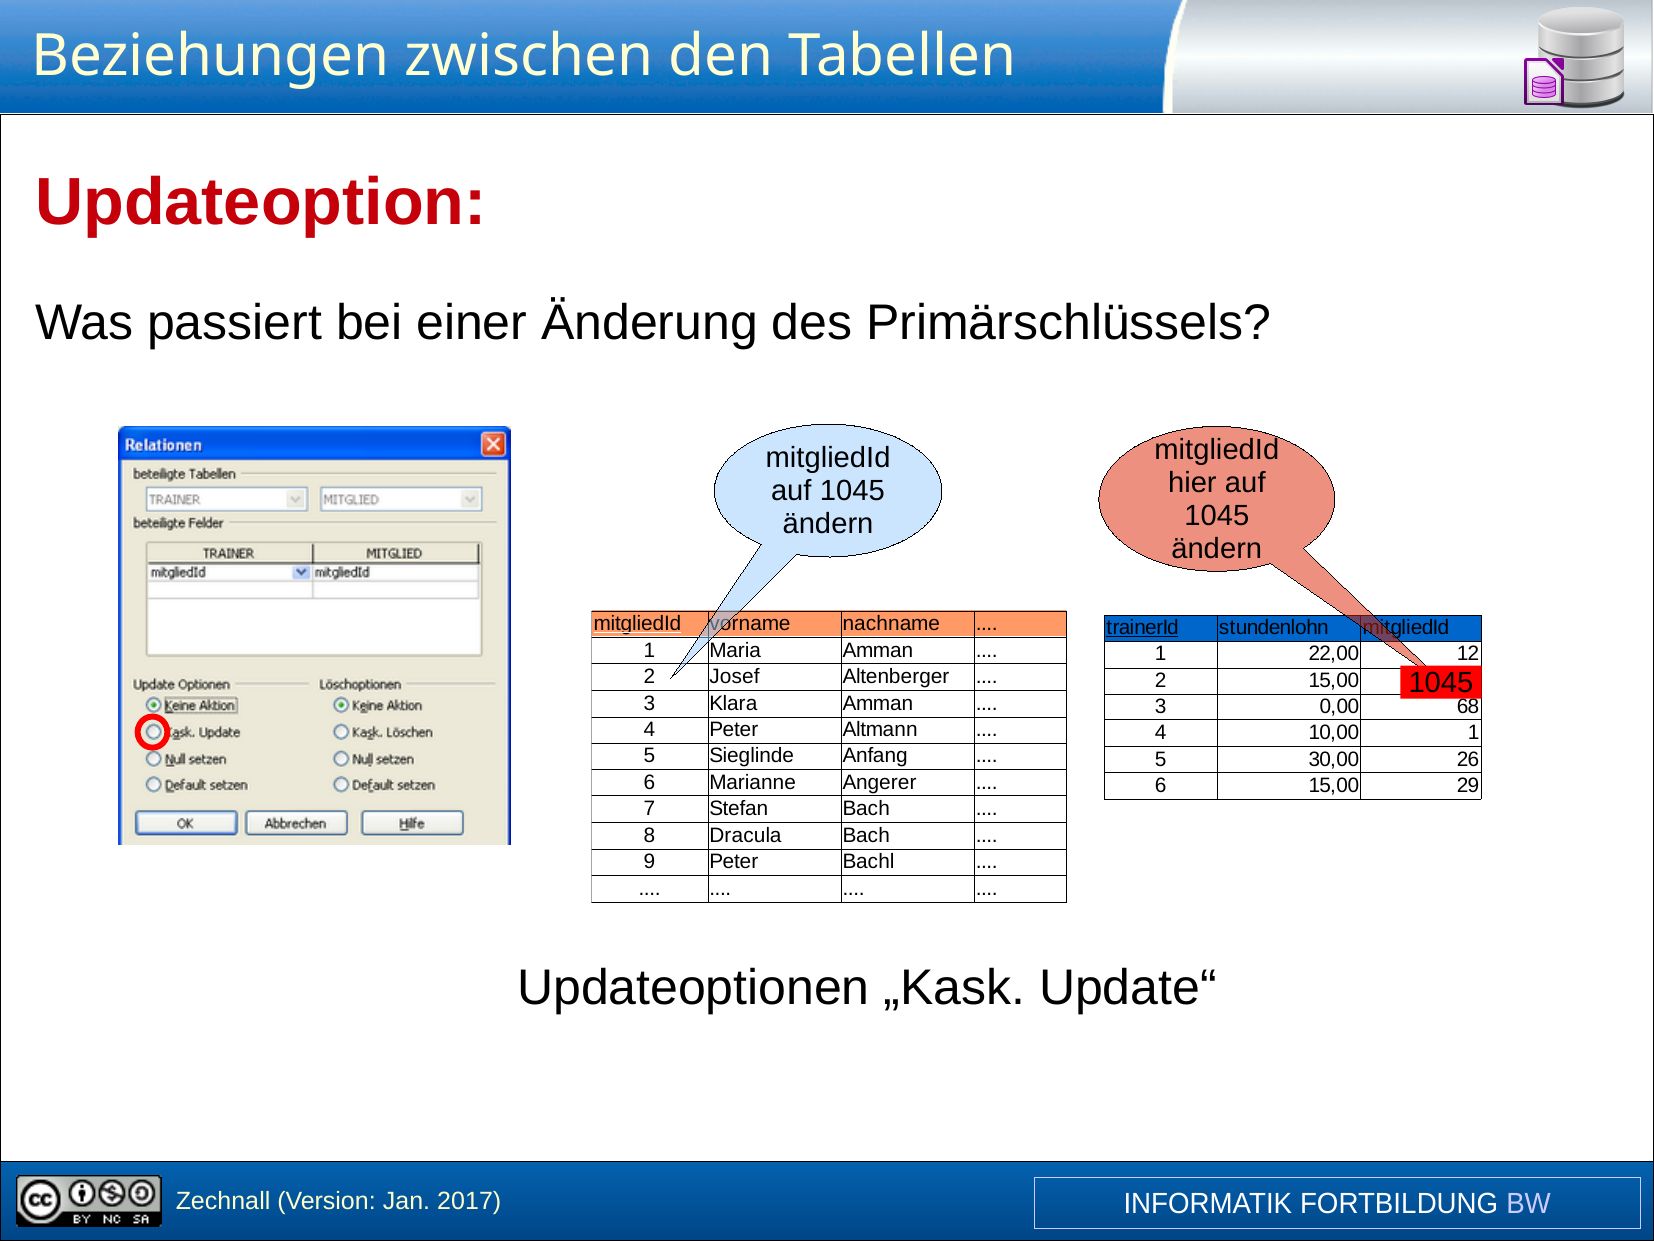

# Beziehungen zwischen den Tabellen
Updateoption:
Was passiert bei einer Änderung des Primärschlüssels?
mitgliedId auf 1045 ändern
mitgliedId hier auf 1045 ändern
1045
Updateoptionen „Kask. Update“